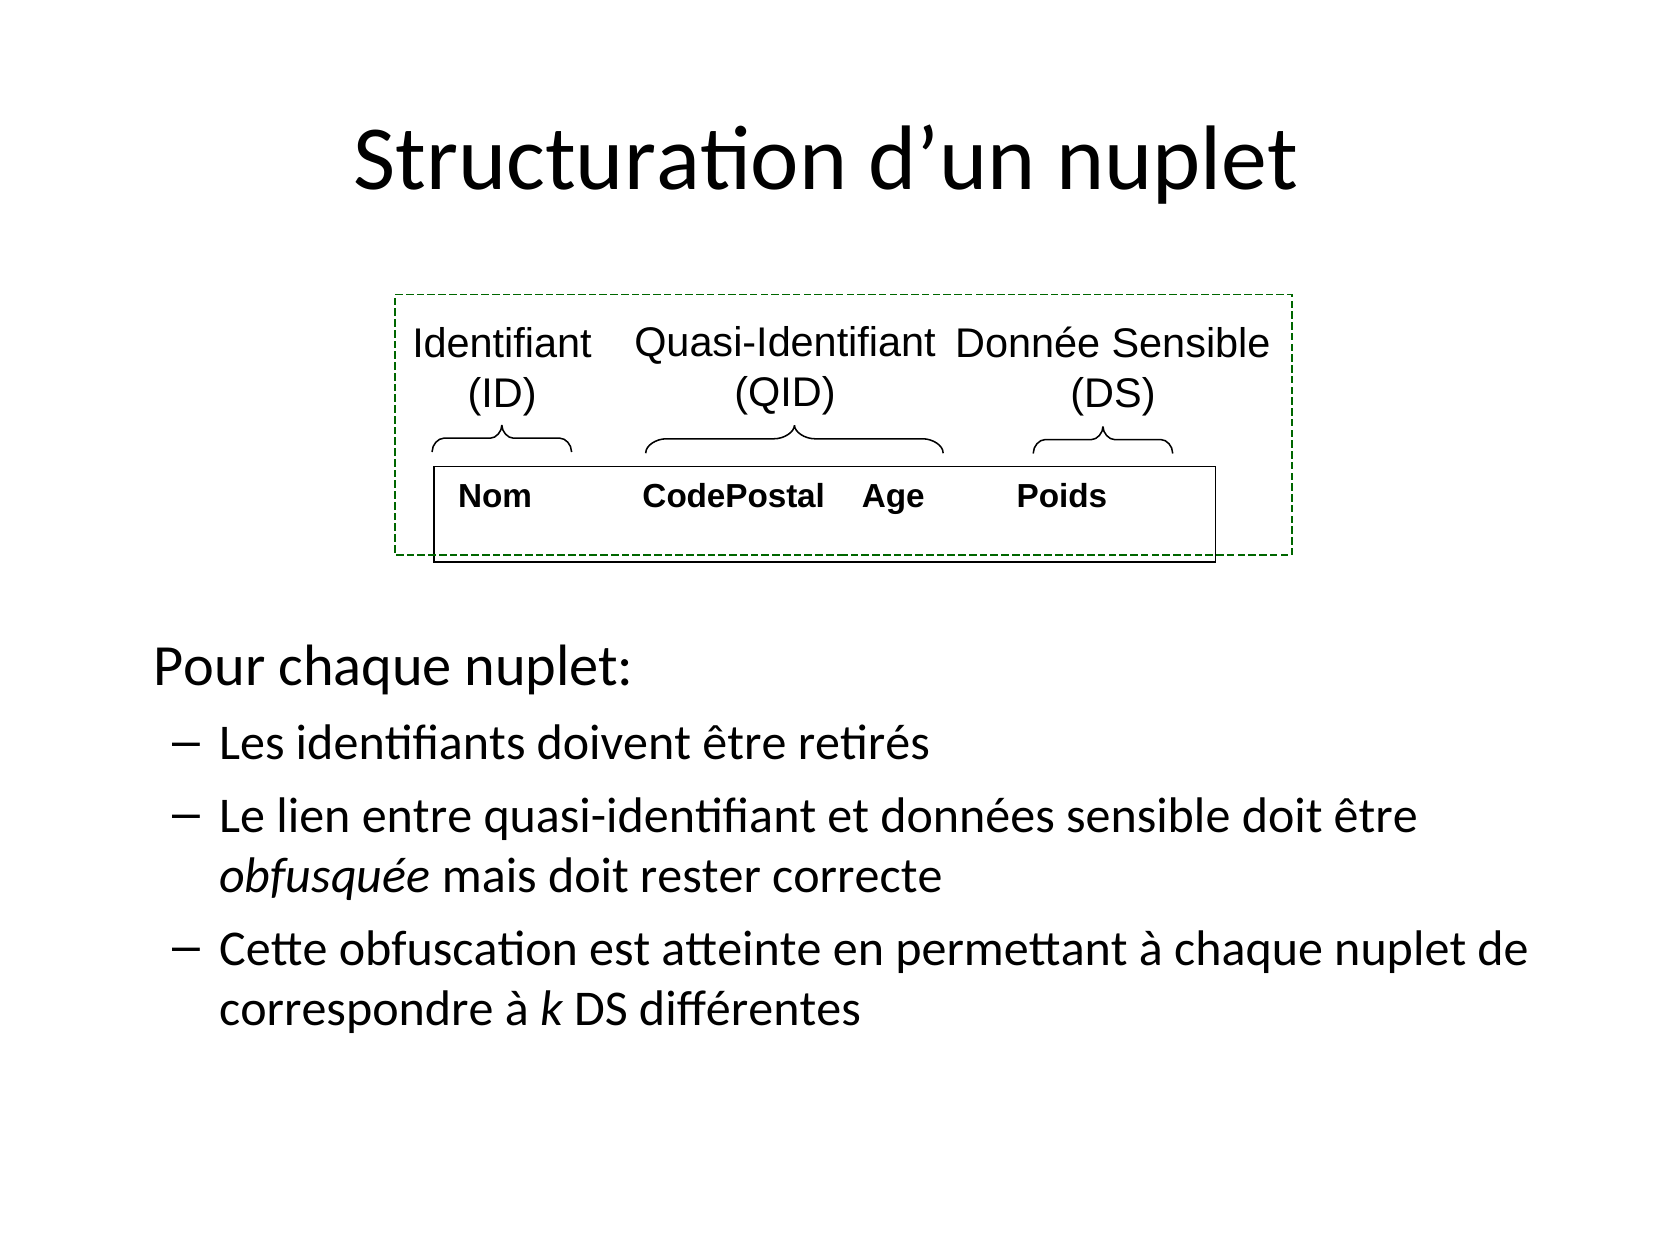

Structuration d’un nuplet
Quasi-Identifiant
(QID)
Identifiant
(ID)
Donnée Sensible
(DS)
 Nom CodePostal Age Poids
	Pour chaque nuplet:
Les identifiants doivent être retirés
Le lien entre quasi-identifiant et données sensible doit être obfusquée mais doit rester correcte
Cette obfuscation est atteinte en permettant à chaque nuplet de correspondre à k DS différentes